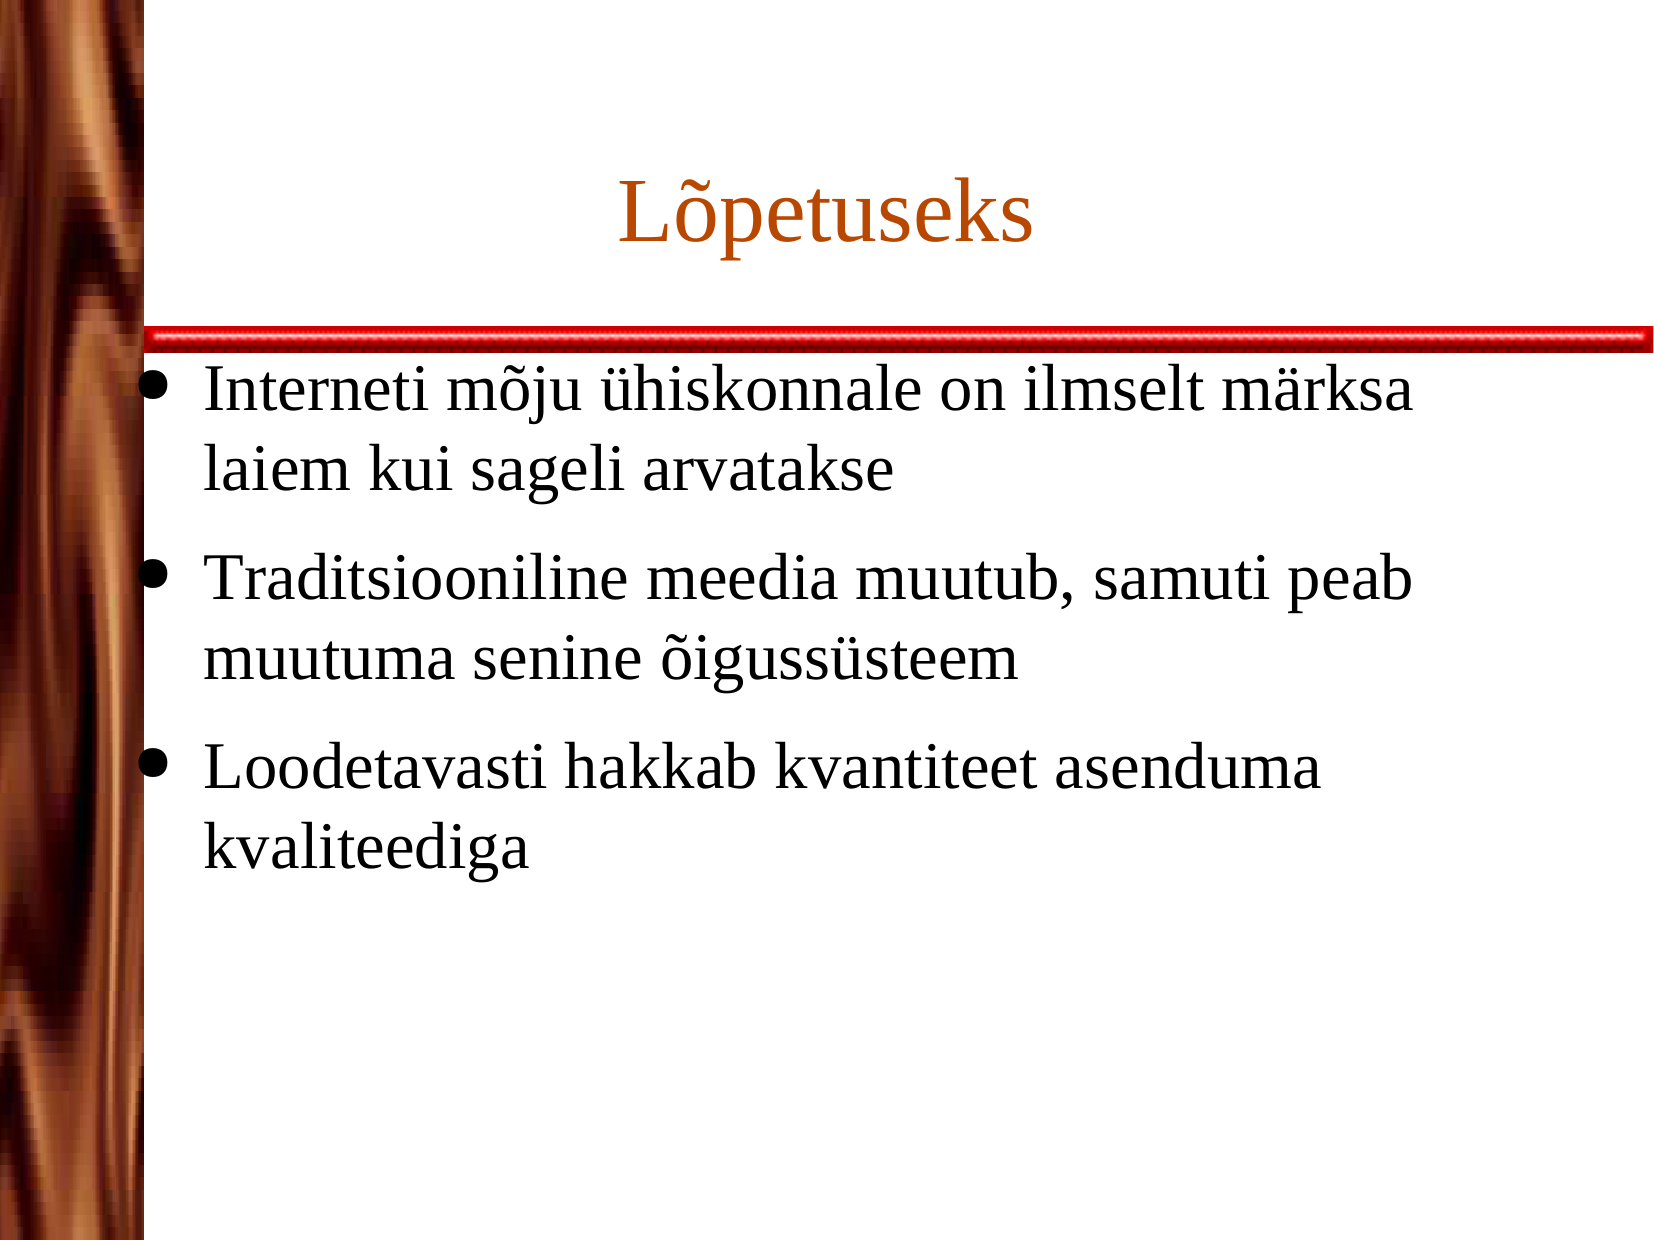

# Lõpetuseks
Interneti mõju ühiskonnale on ilmselt märksa laiem kui sageli arvatakse
Traditsiooniline meedia muutub, samuti peab muutuma senine õigussüsteem
Loodetavasti hakkab kvantiteet asenduma kvaliteediga